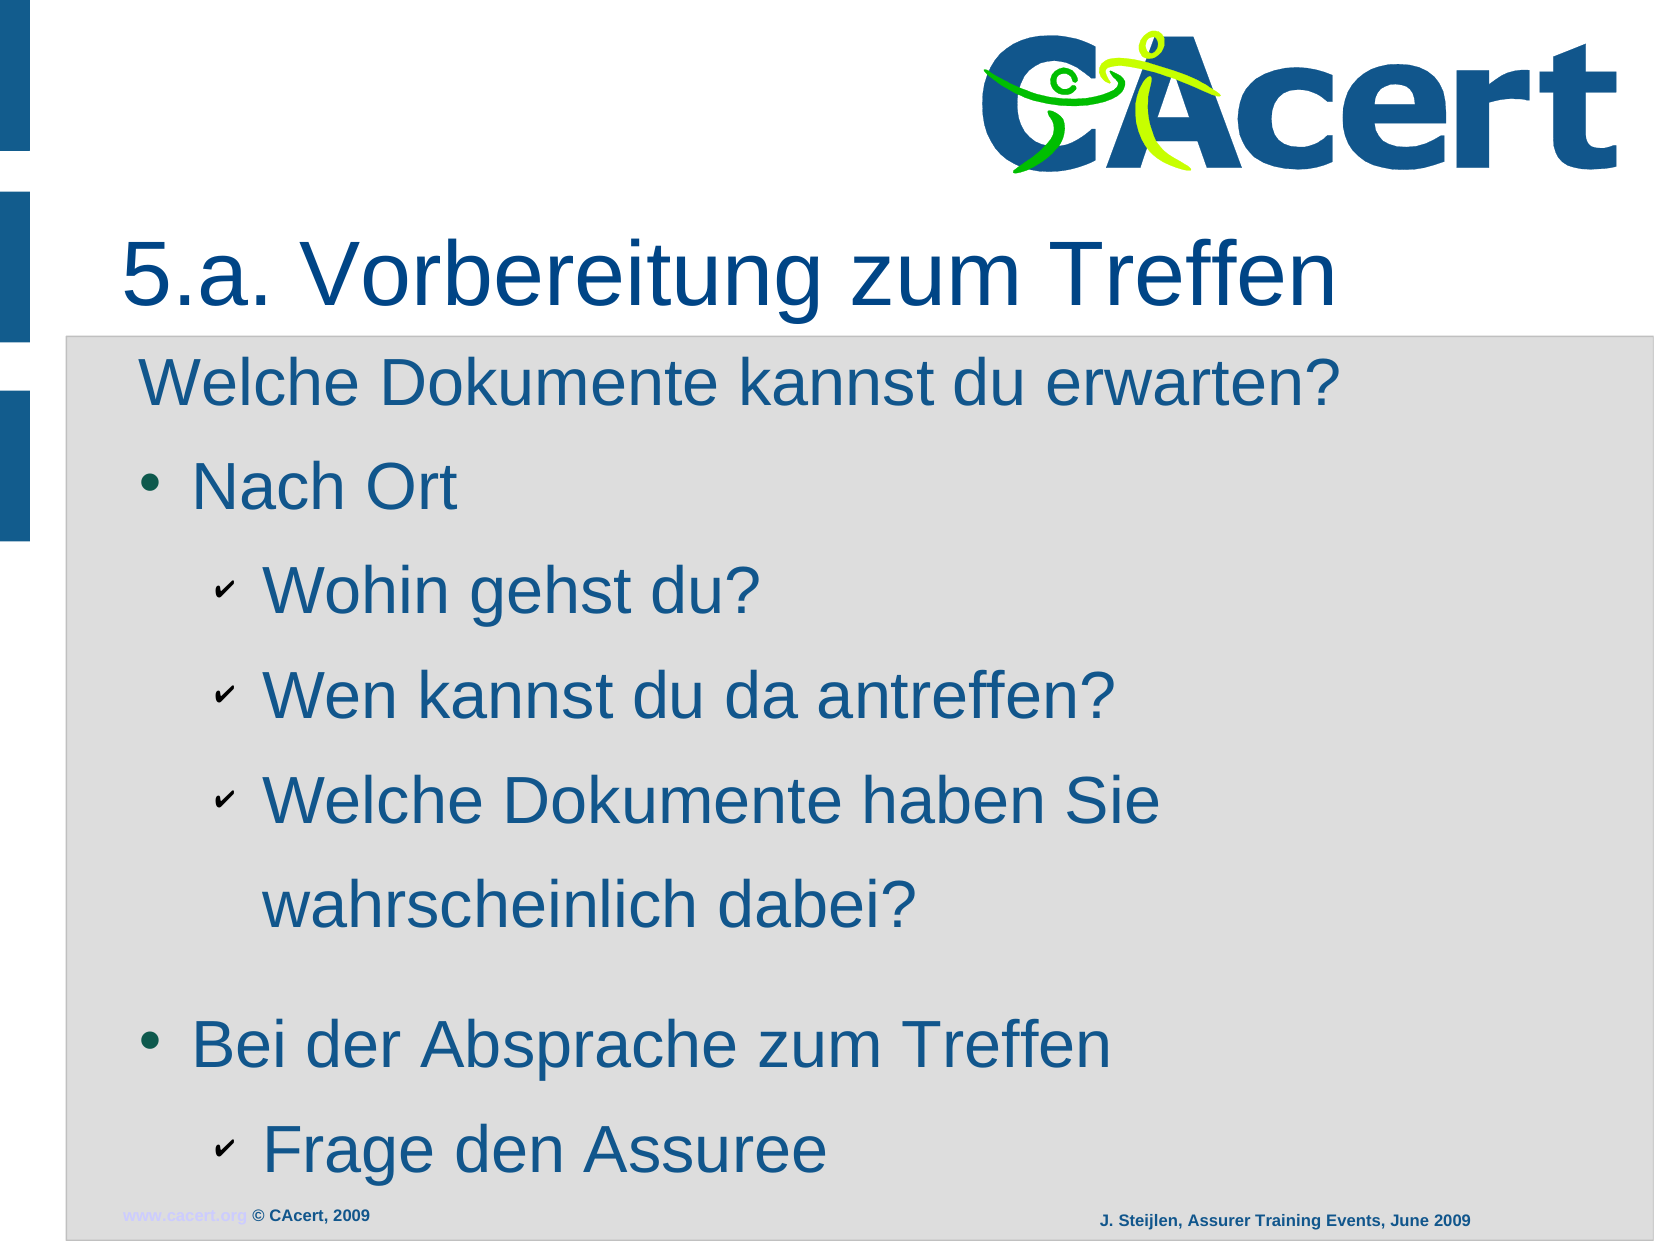

# 5.a. Vorbereitung zum Treffen
Welche Dokumente kannst du erwarten?
Nach Ort
Wohin gehst du?
Wen kannst du da antreffen?
Welche Dokumente haben Sie wahrscheinlich dabei?
Bei der Absprache zum Treffen
Frage den Assuree